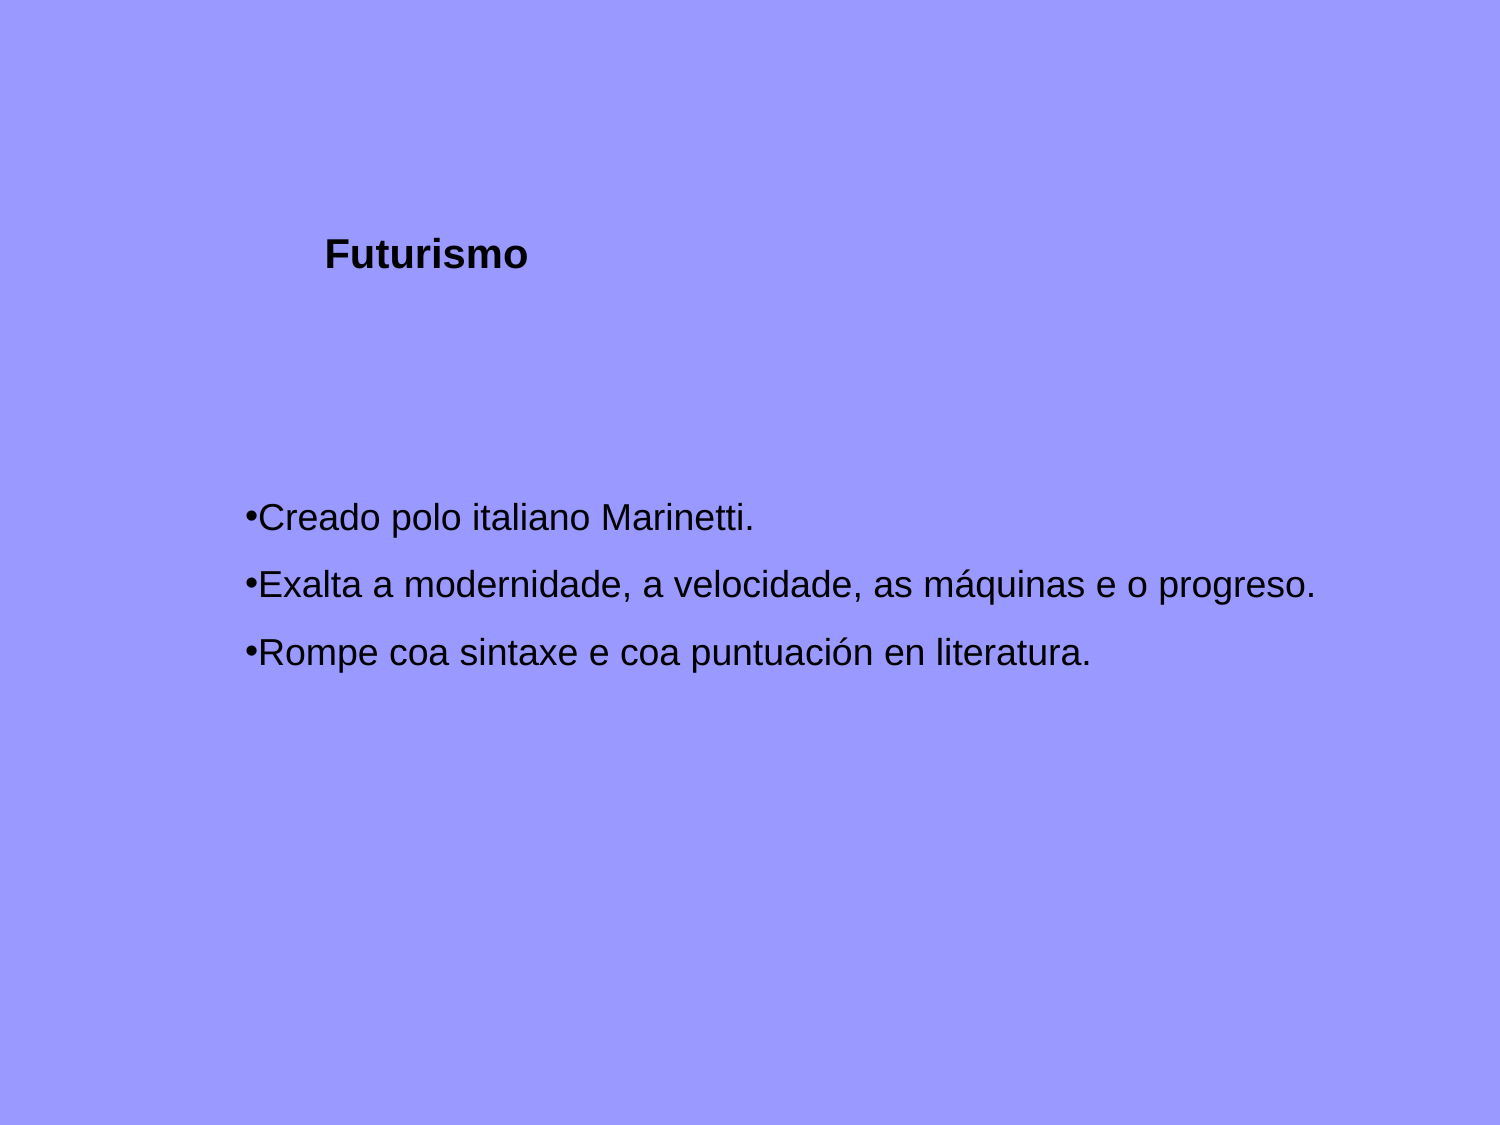

Futurismo
Creado polo italiano Marinetti.
Exalta a modernidade, a velocidade, as máquinas e o progreso.
Rompe coa sintaxe e coa puntuación en literatura.